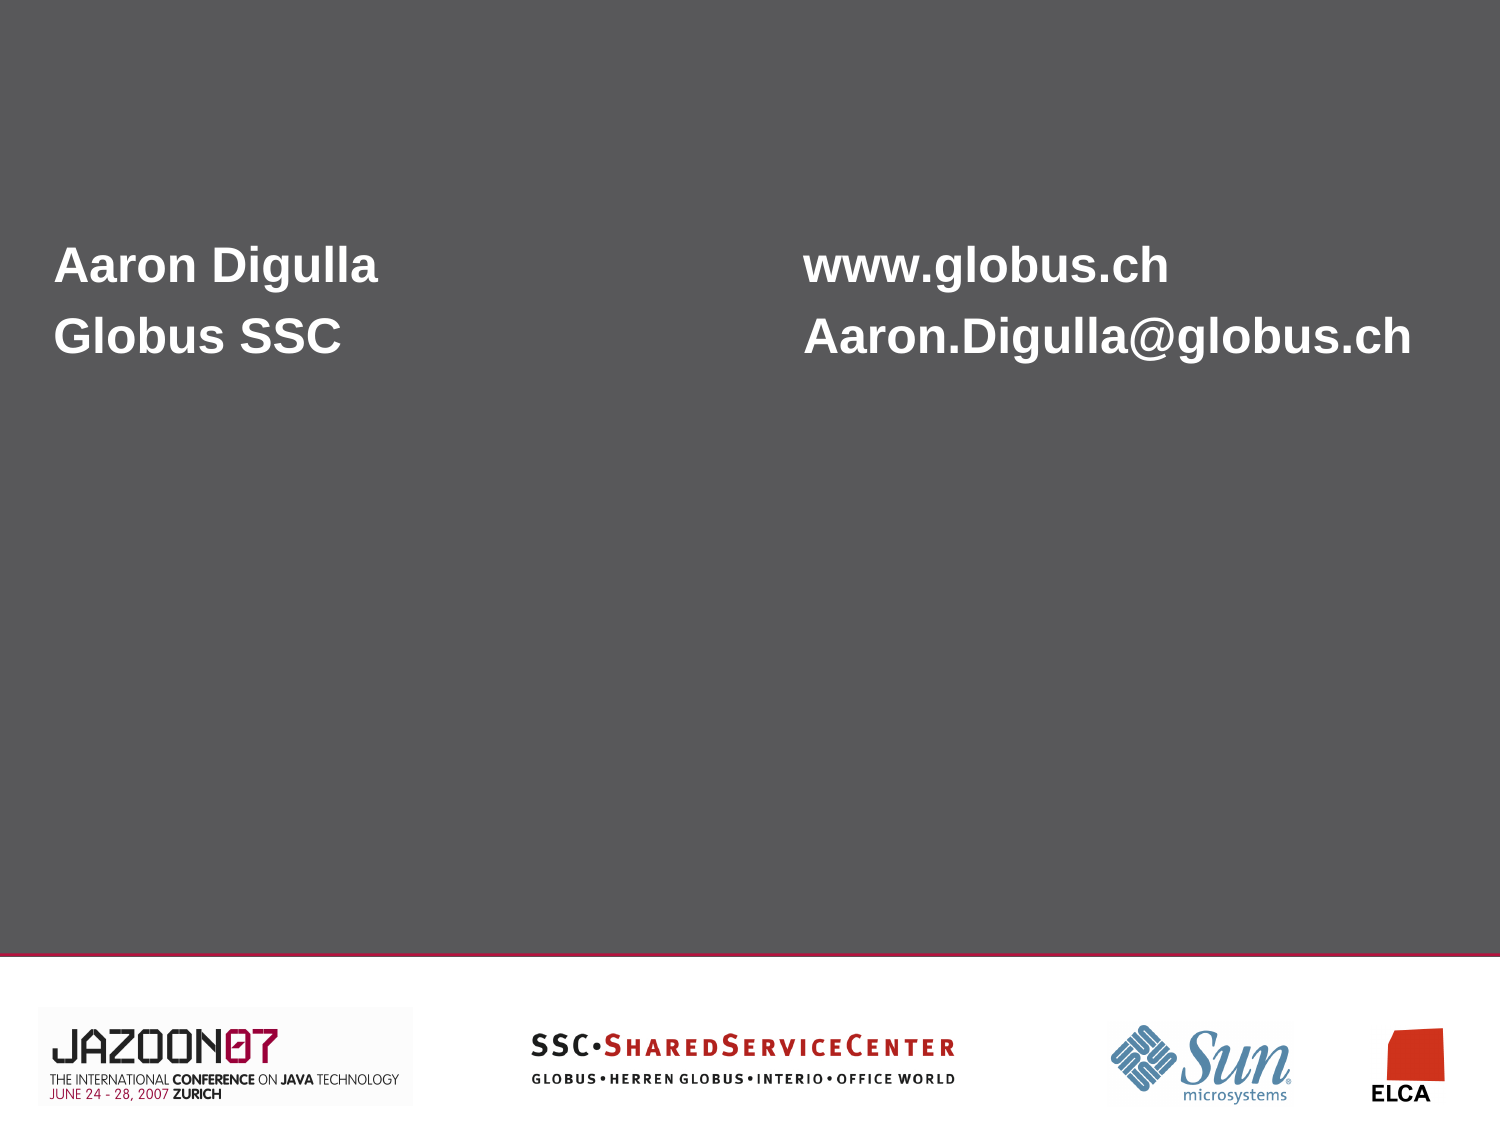

# Aaron Digulla	www.globus.ch
Globus SSC	Aaron.Digulla@globus.ch